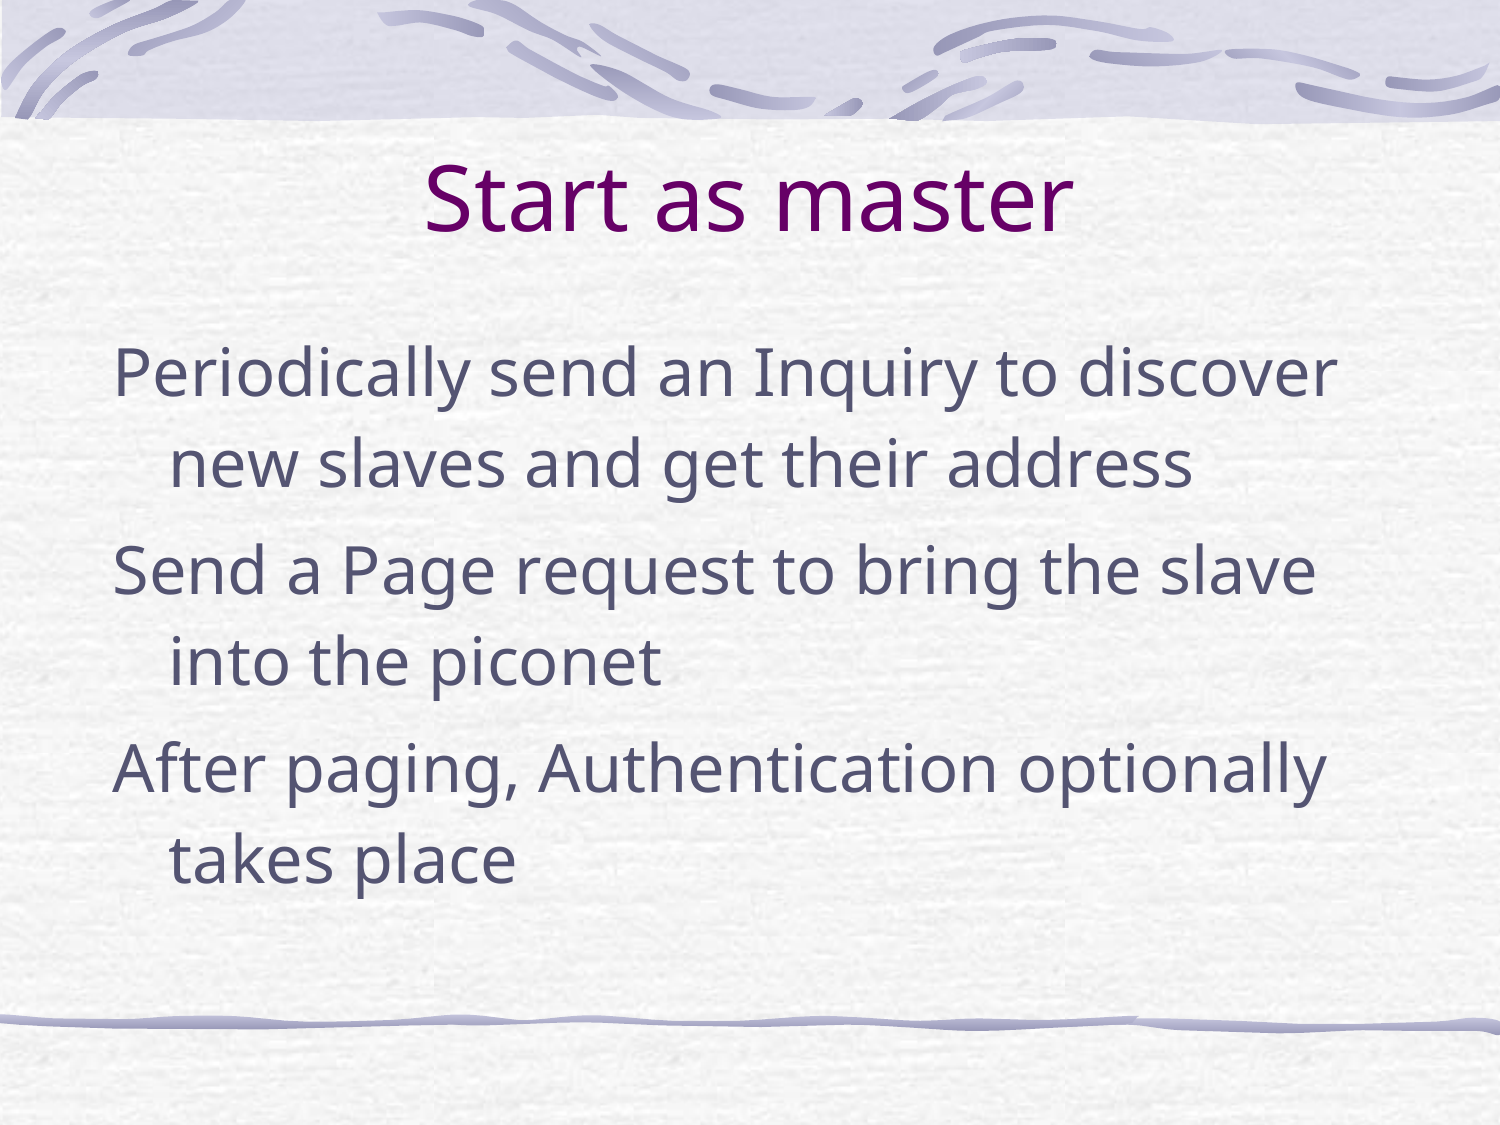

# Start as master
Periodically send an Inquiry to discover new slaves and get their address
Send a Page request to bring the slave into the piconet
After paging, Authentication optionally takes place